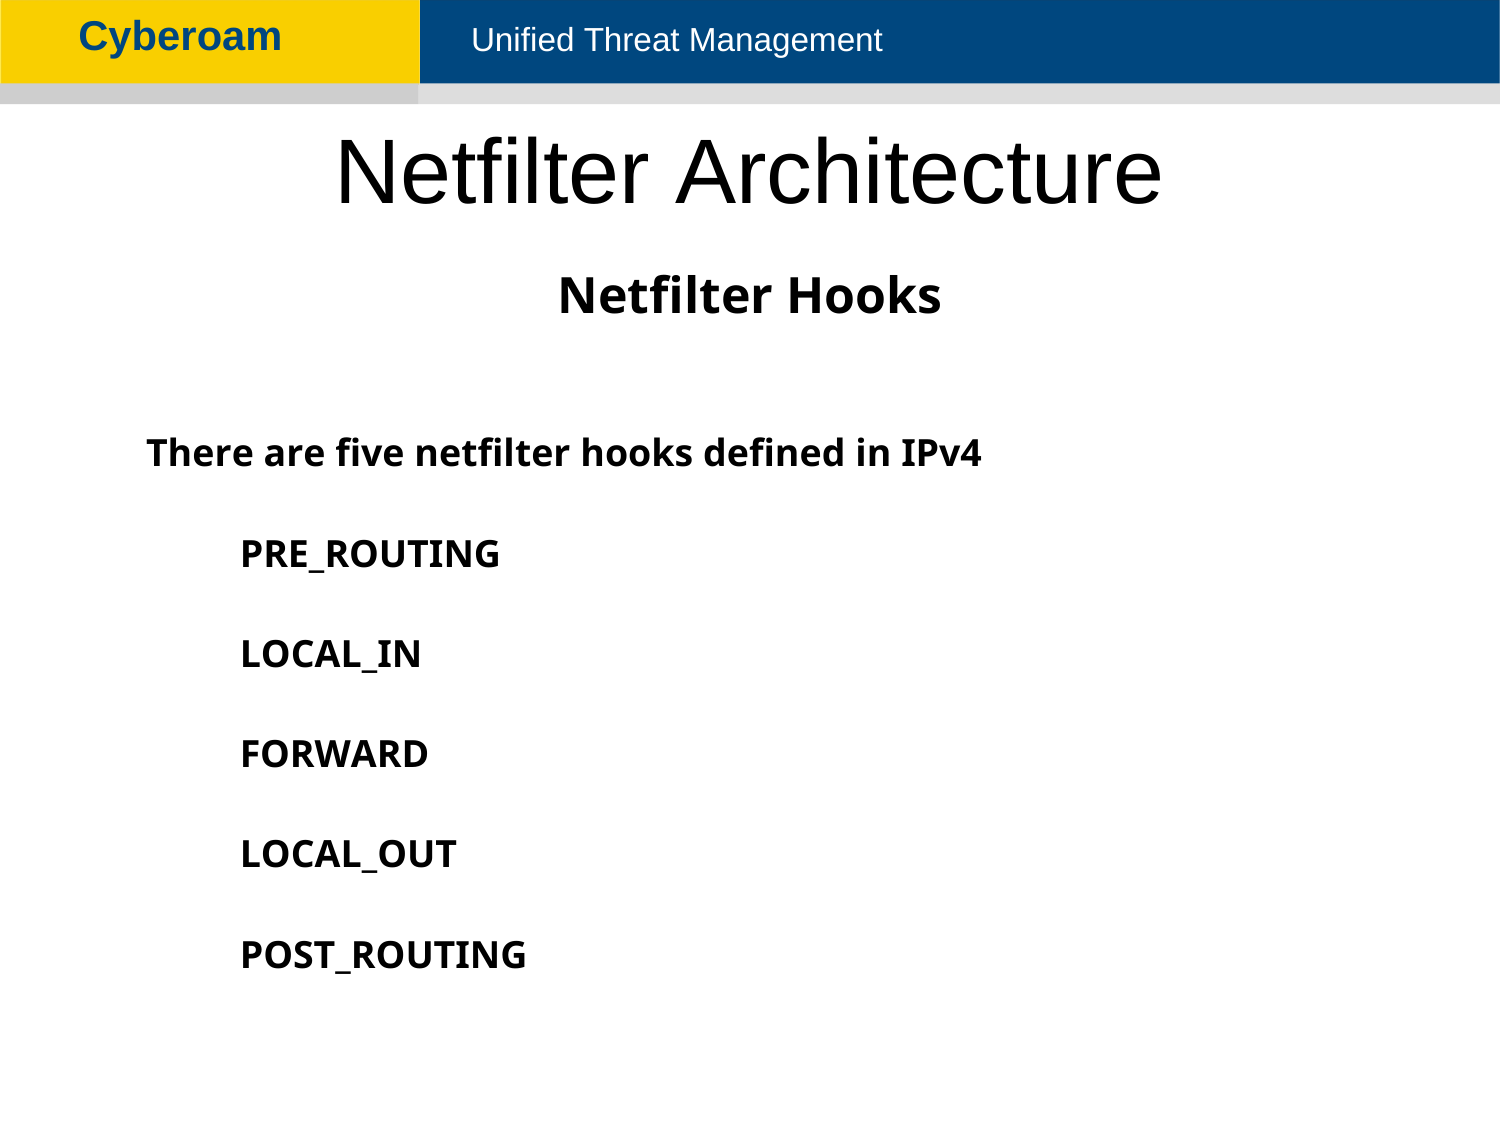

# Netfilter Architecture
Netfilter Hooks
	There are five netfilter hooks defined in IPv4
		PRE_ROUTING
		LOCAL_IN
		FORWARD
		LOCAL_OUT
		POST_ROUTING